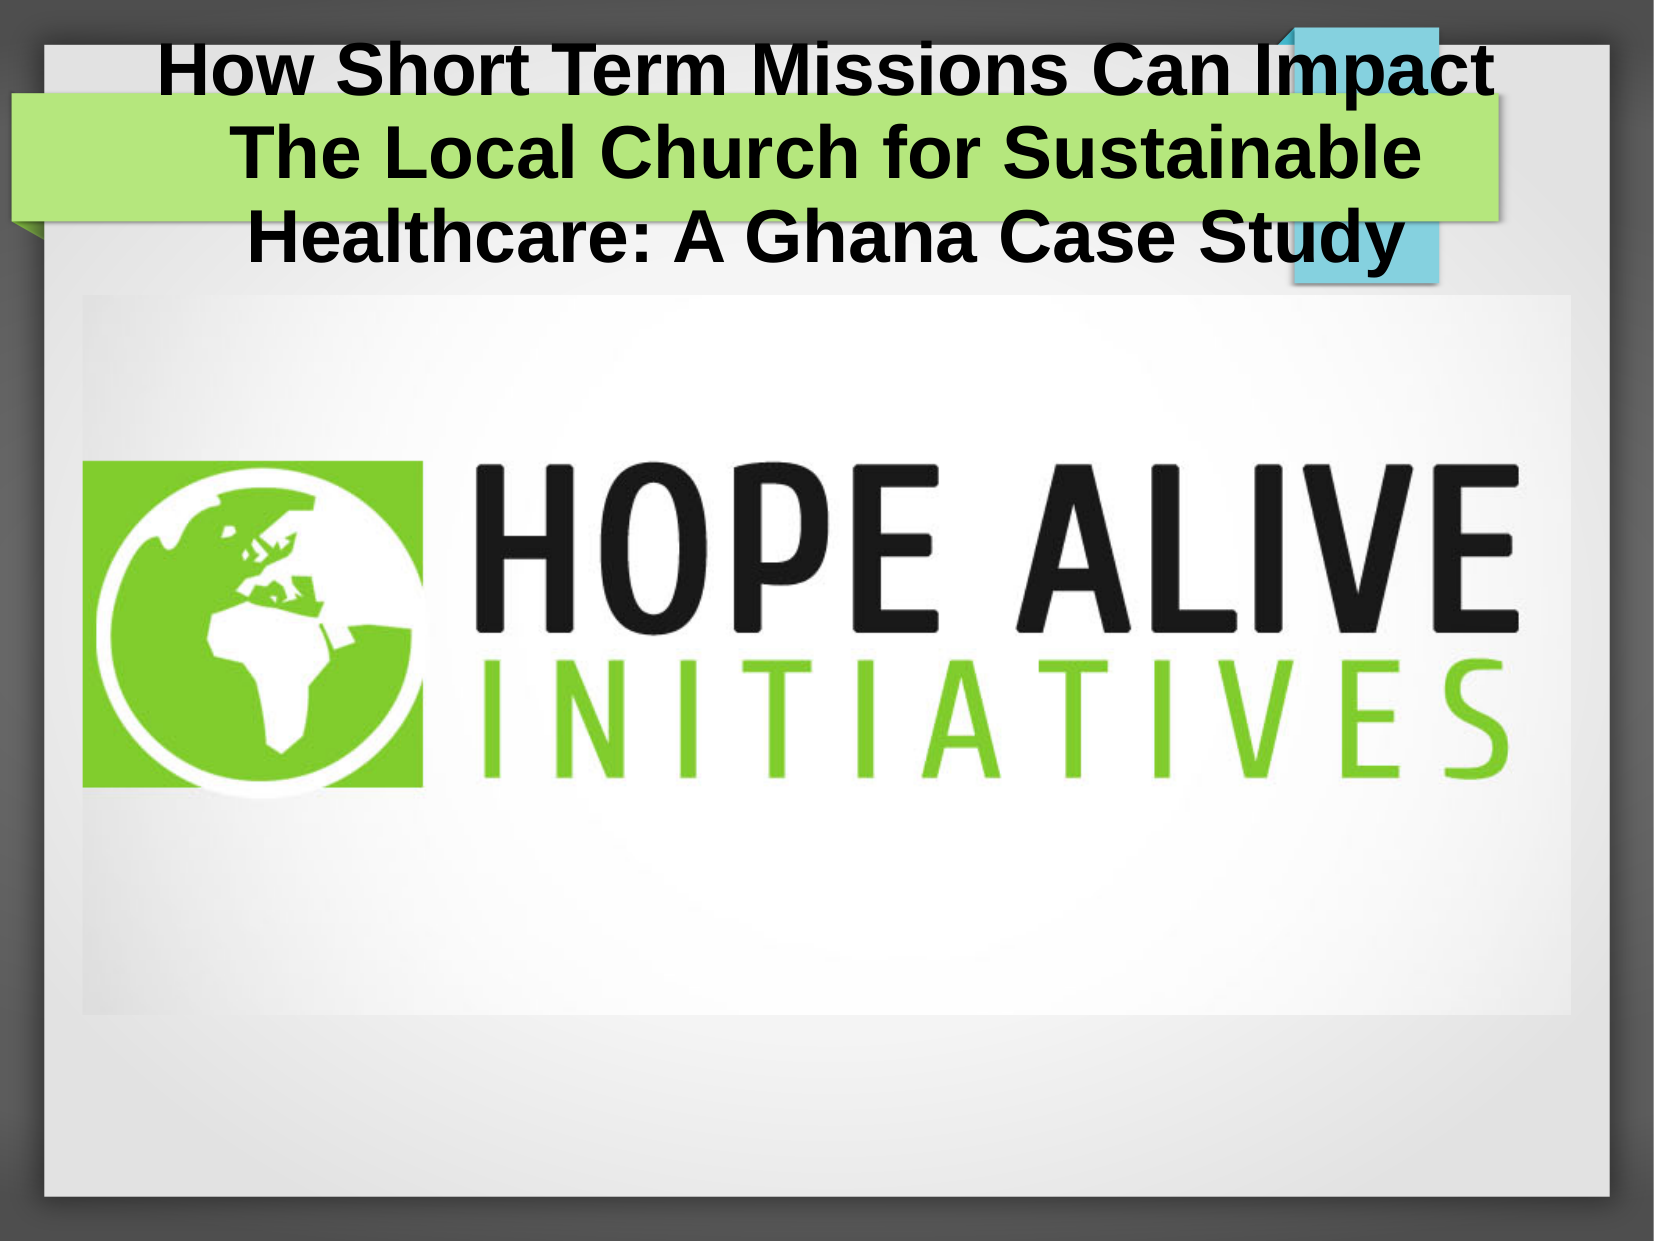

# How Short Term Missions Can Impact The Local Church for Sustainable Healthcare: A Ghana Case Study